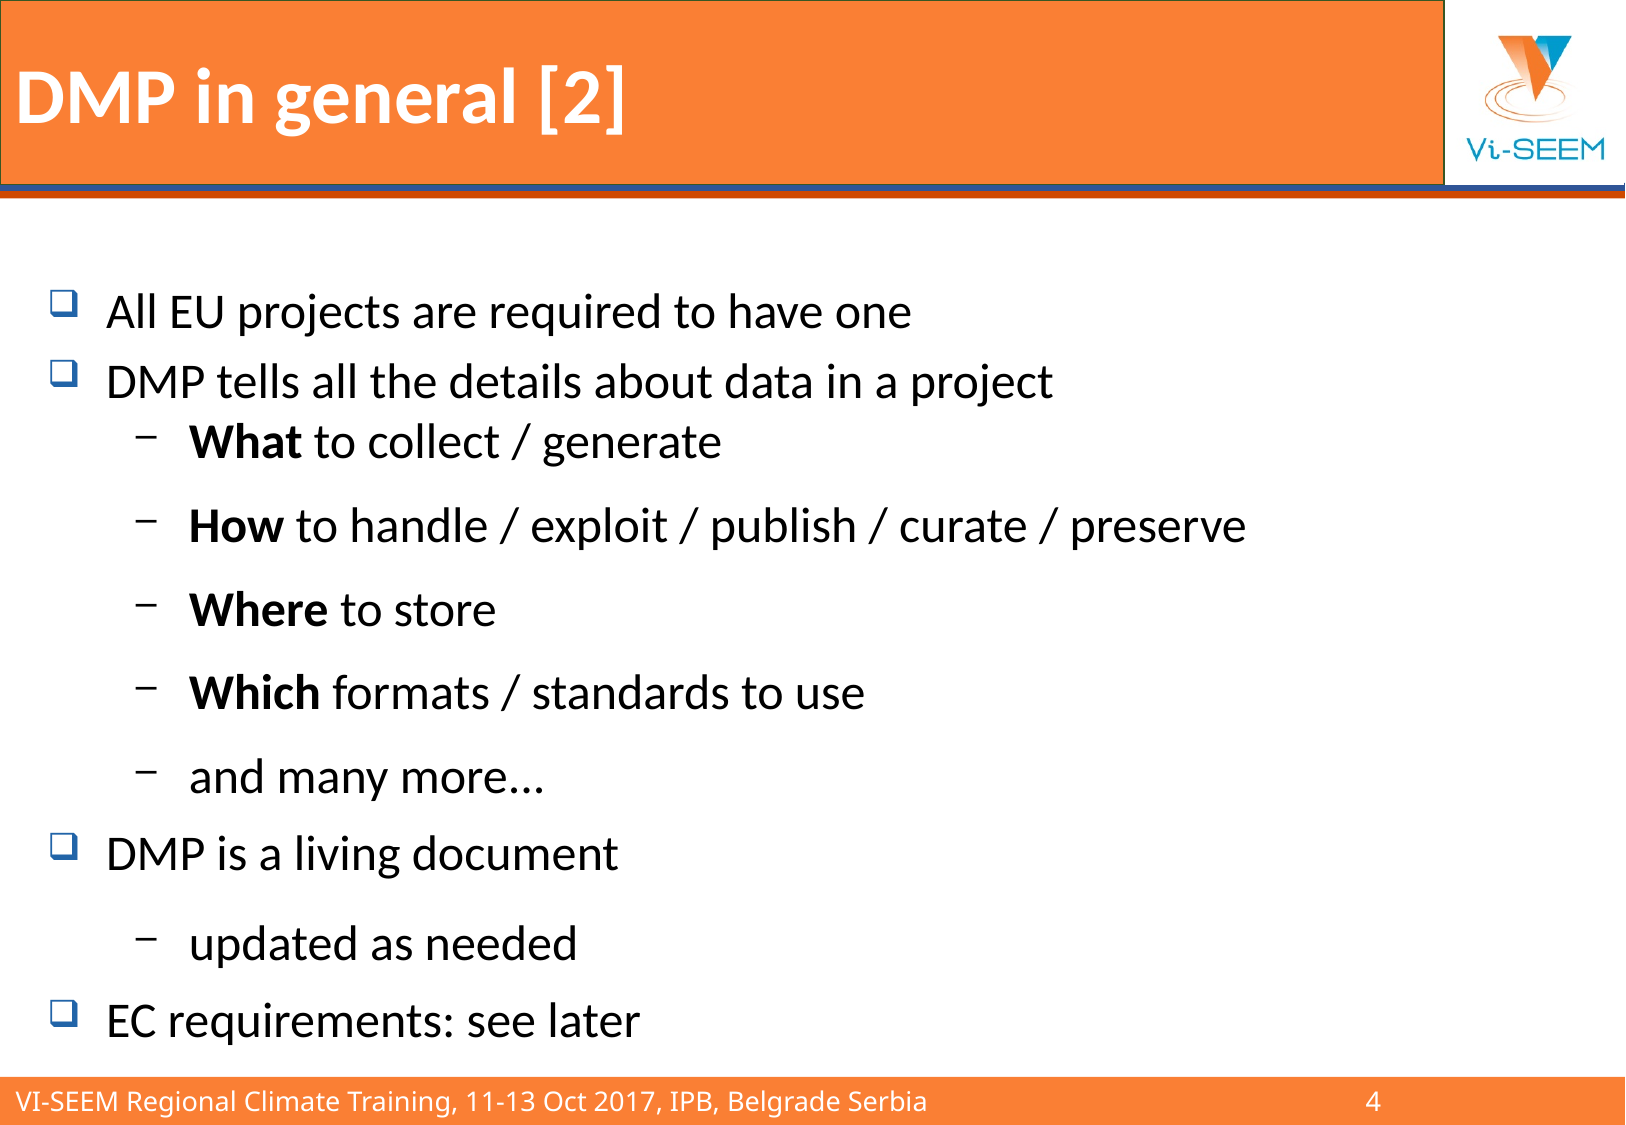

# DMP in general [2]
All EU projects are required to have one
DMP tells all the details about data in a project
What to collect / generate
How to handle / exploit / publish / curate / preserve
Where to store
Which formats / standards to use
and many more...
DMP is a living document
updated as needed
EC requirements: see later
VI-SEEM Regional Climate Training, 11-13 Oct 2017, IPB, Belgrade Serbia